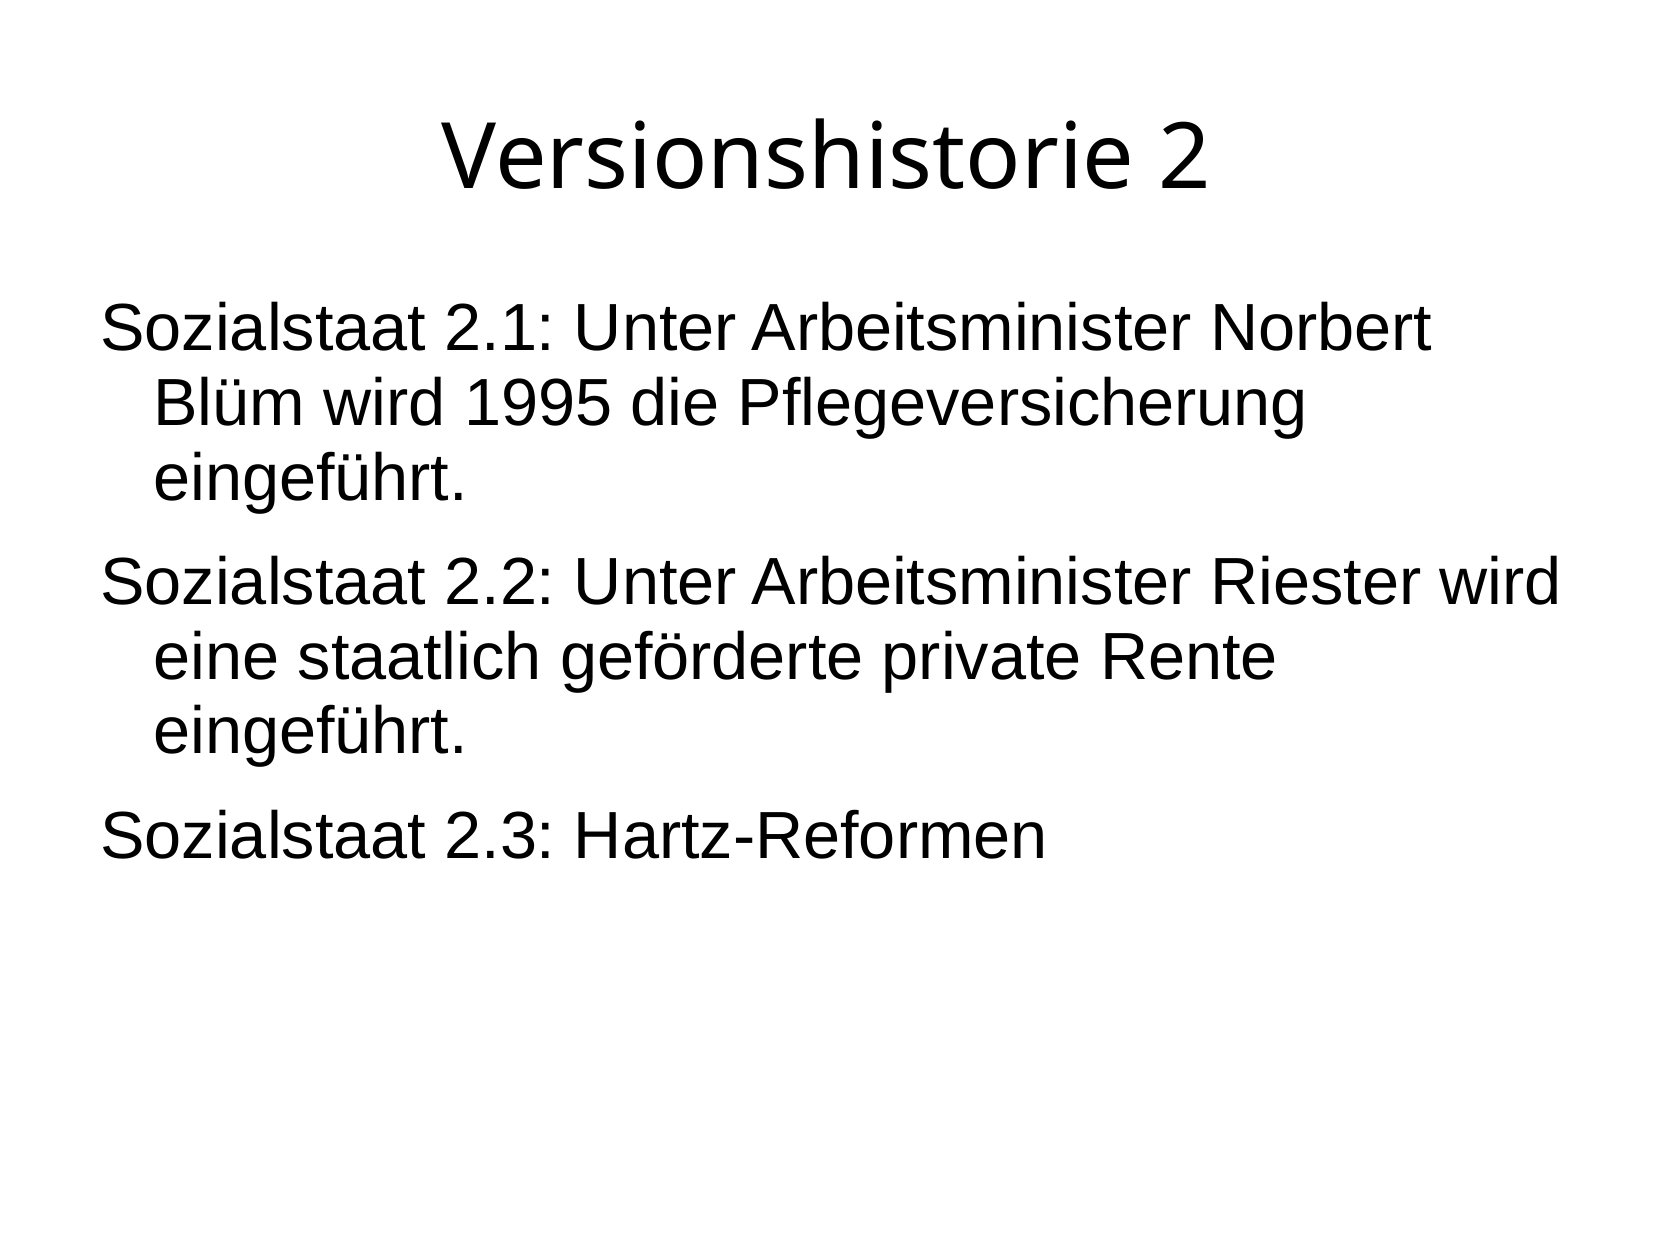

# Versionshistorie 2
Sozialstaat 2.1: Unter Arbeitsminister Norbert Blüm wird 1995 die Pflegeversicherung eingeführt.
Sozialstaat 2.2: Unter Arbeitsminister Riester wird eine staatlich geförderte private Rente eingeführt.
Sozialstaat 2.3: Hartz-Reformen